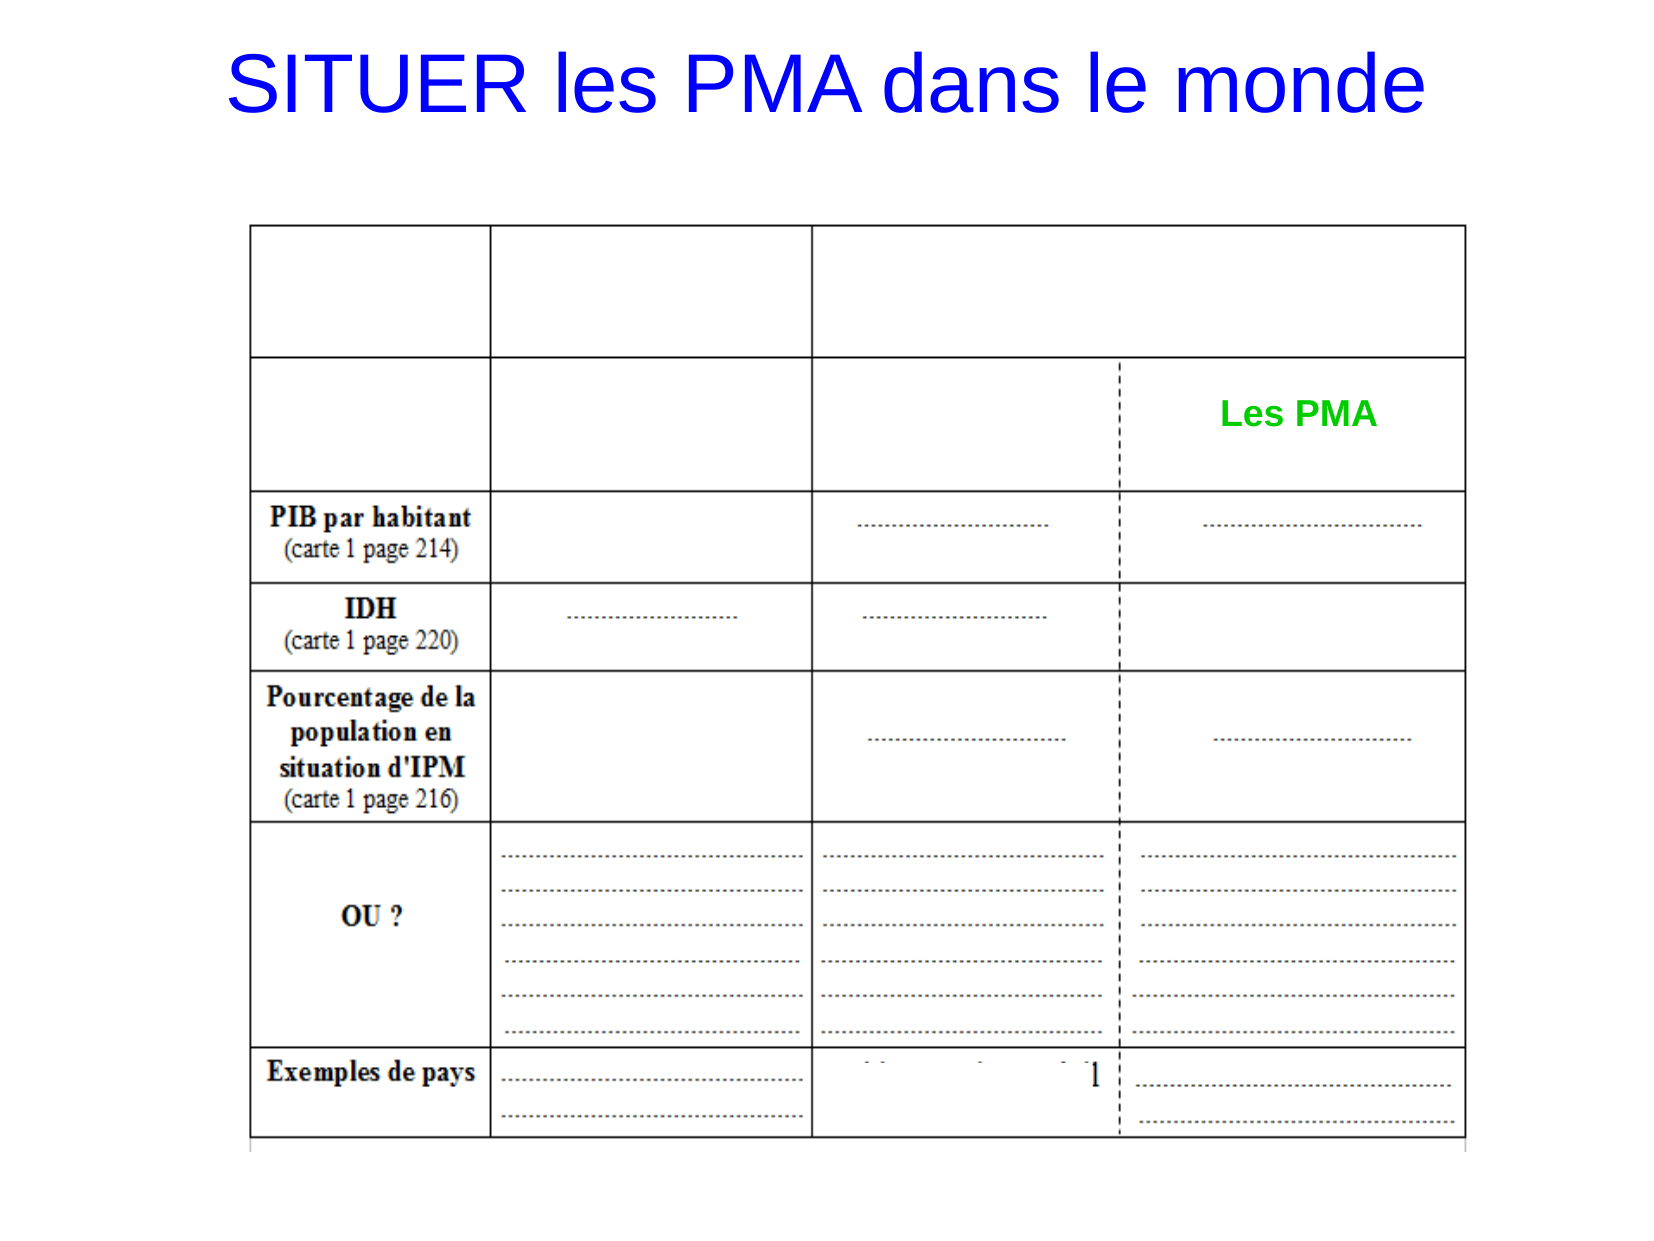

SITUER les PMA dans le monde
Les PMA